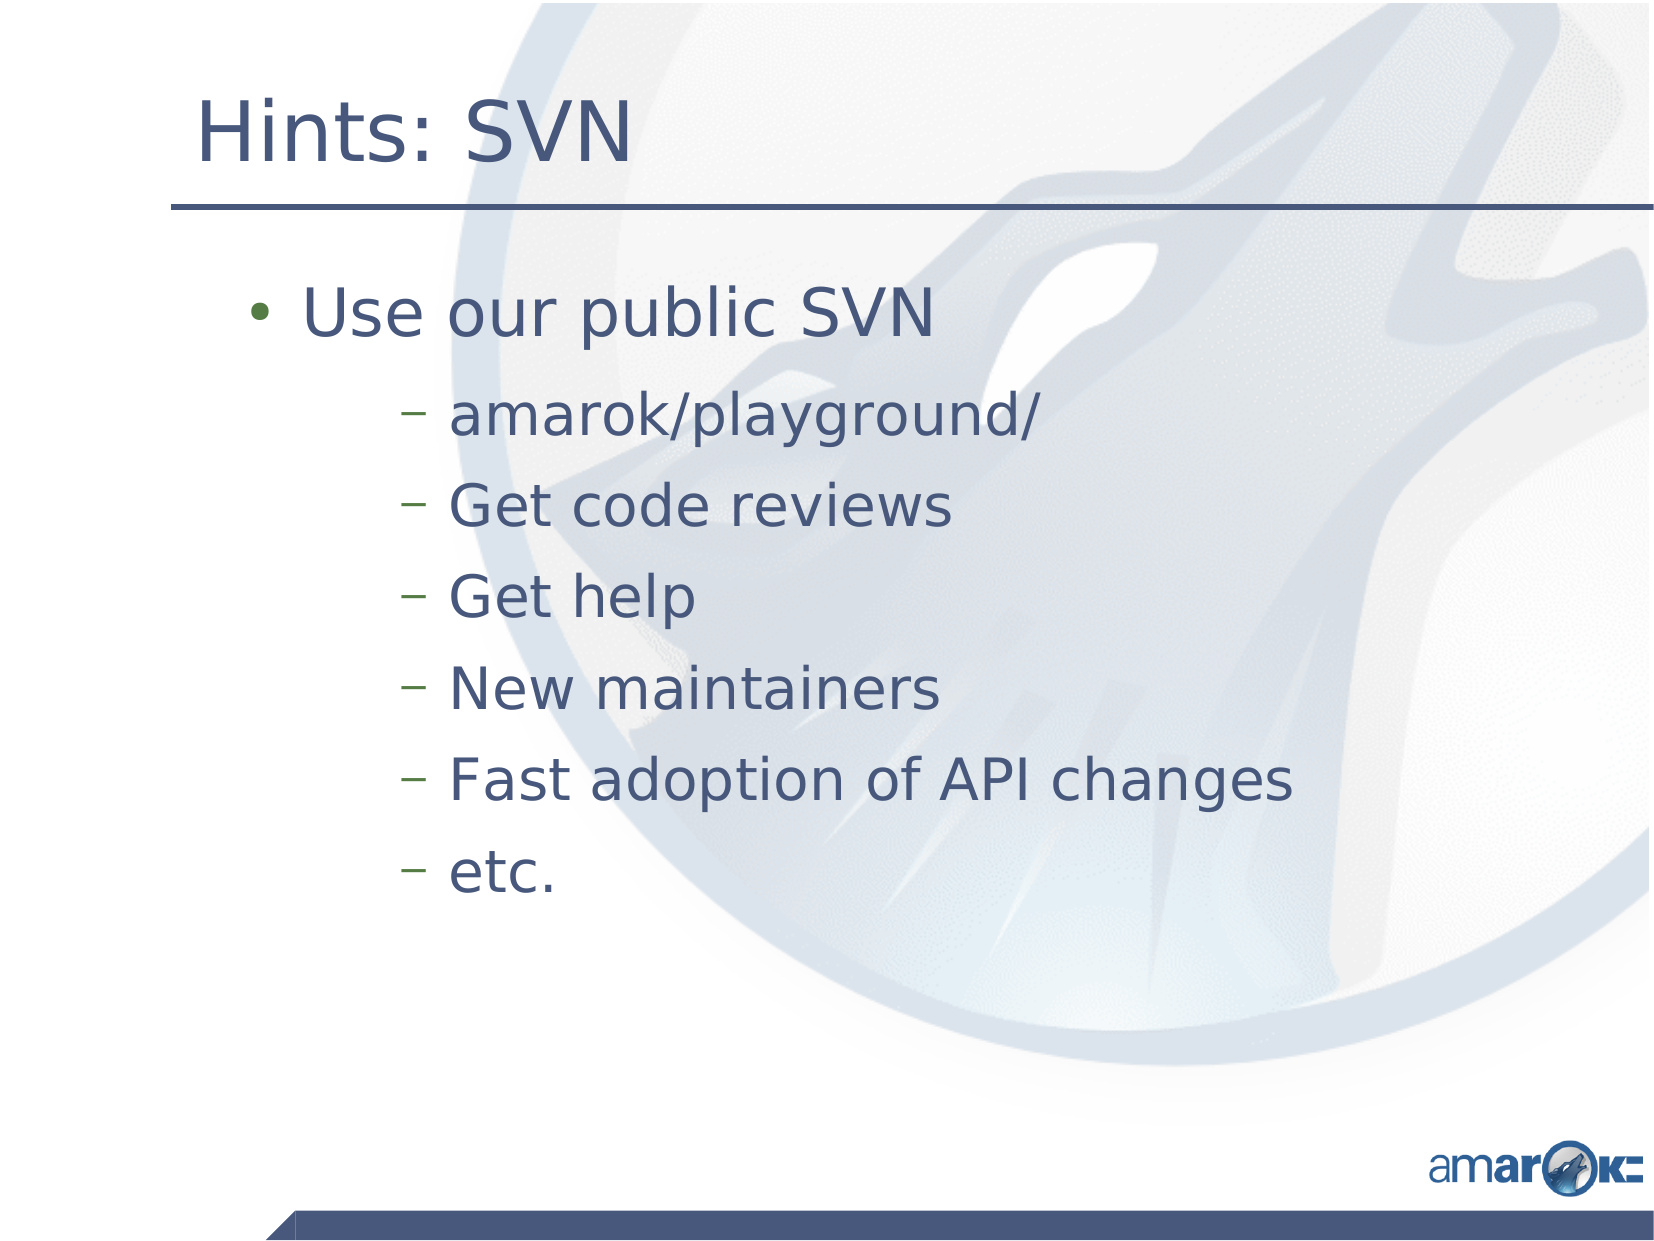

# Hints: SVN
Use our public SVN
amarok/playground/
Get code reviews
Get help
New maintainers
Fast adoption of API changes
etc.